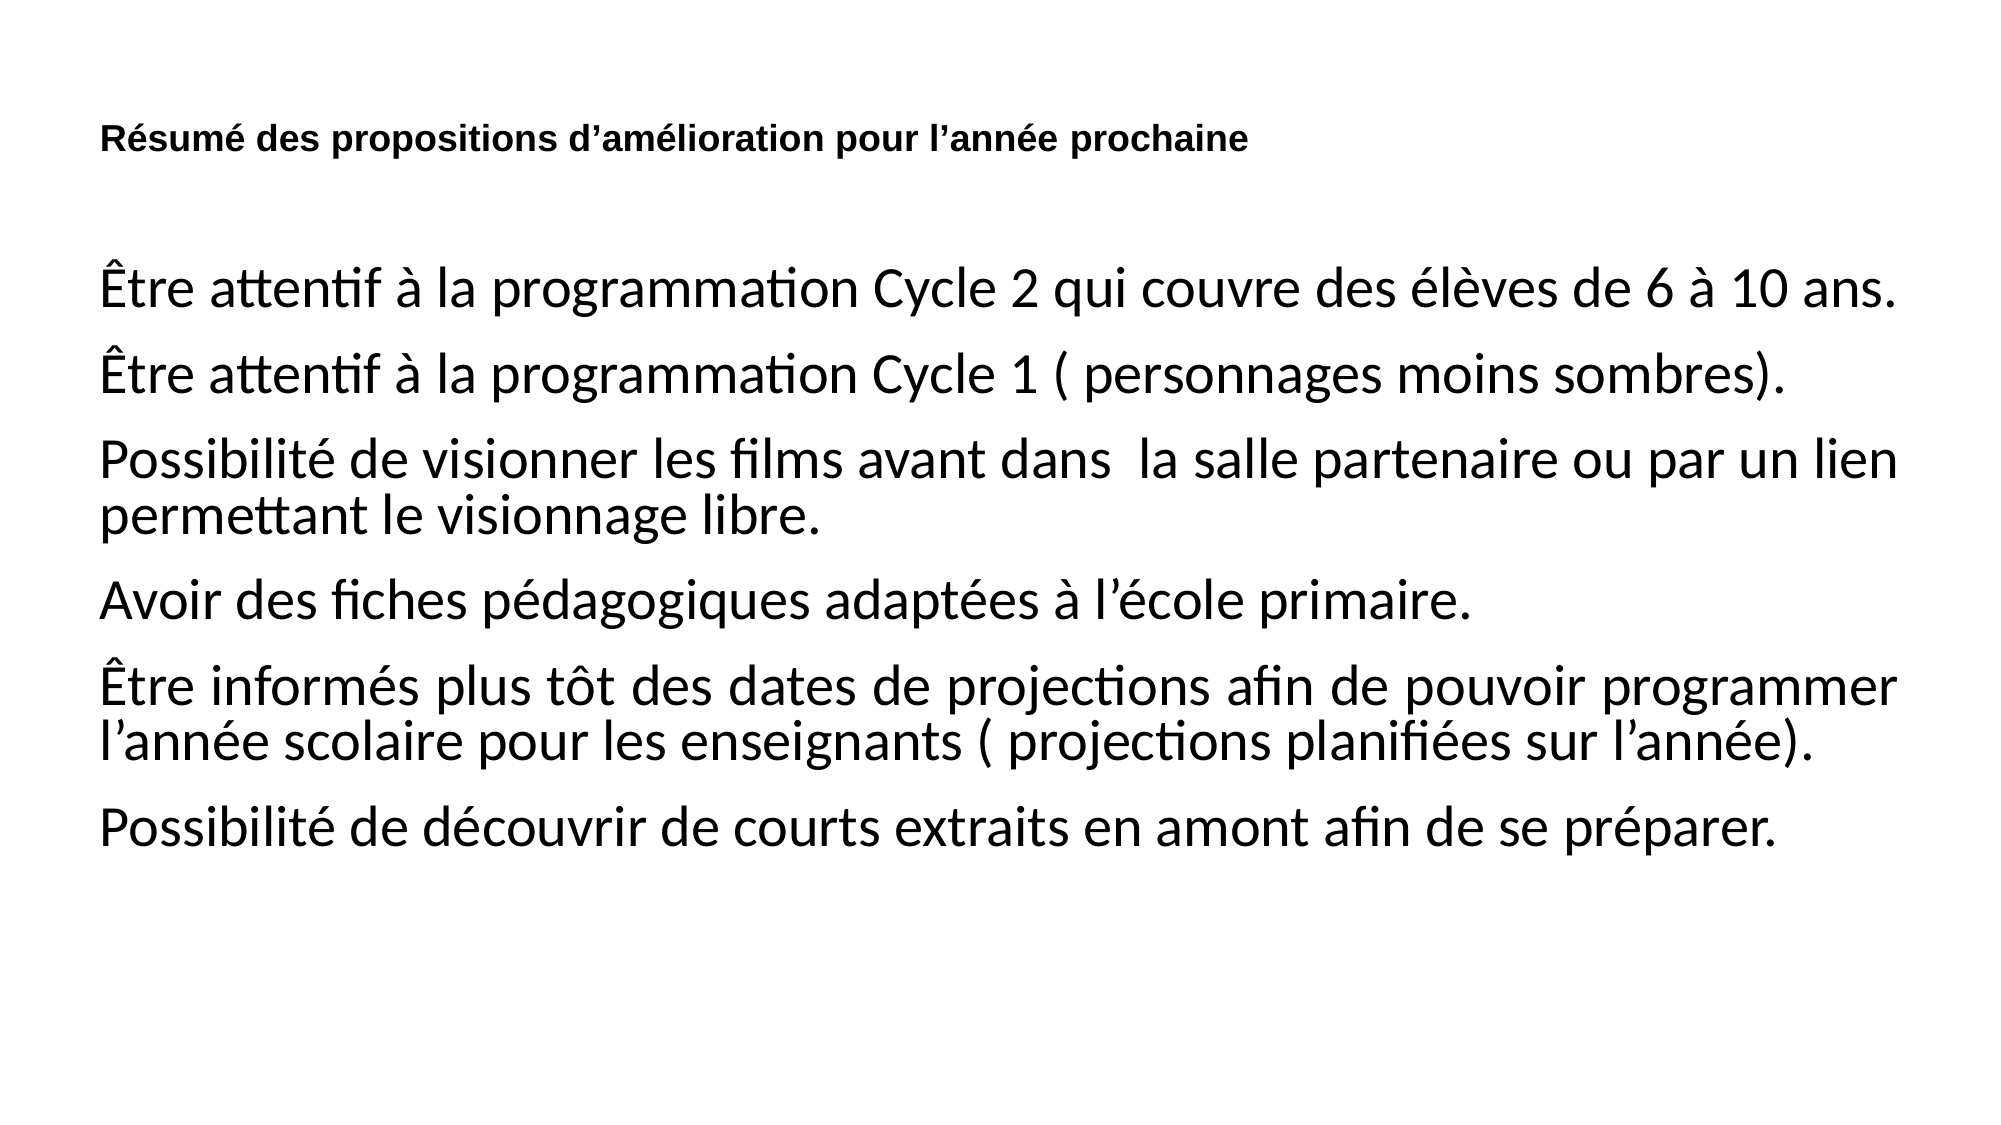

# Résumé des propositions d’amélioration pour l’année prochaine
Être attentif à la programmation Cycle 2 qui couvre des élèves de 6 à 10 ans.
Être attentif à la programmation Cycle 1 ( personnages moins sombres).
Possibilité de visionner les films avant dans la salle partenaire ou par un lien permettant le visionnage libre.
Avoir des fiches pédagogiques adaptées à l’école primaire.
Être informés plus tôt des dates de projections afin de pouvoir programmer l’année scolaire pour les enseignants ( projections planifiées sur l’année).
Possibilité de découvrir de courts extraits en amont afin de se préparer.